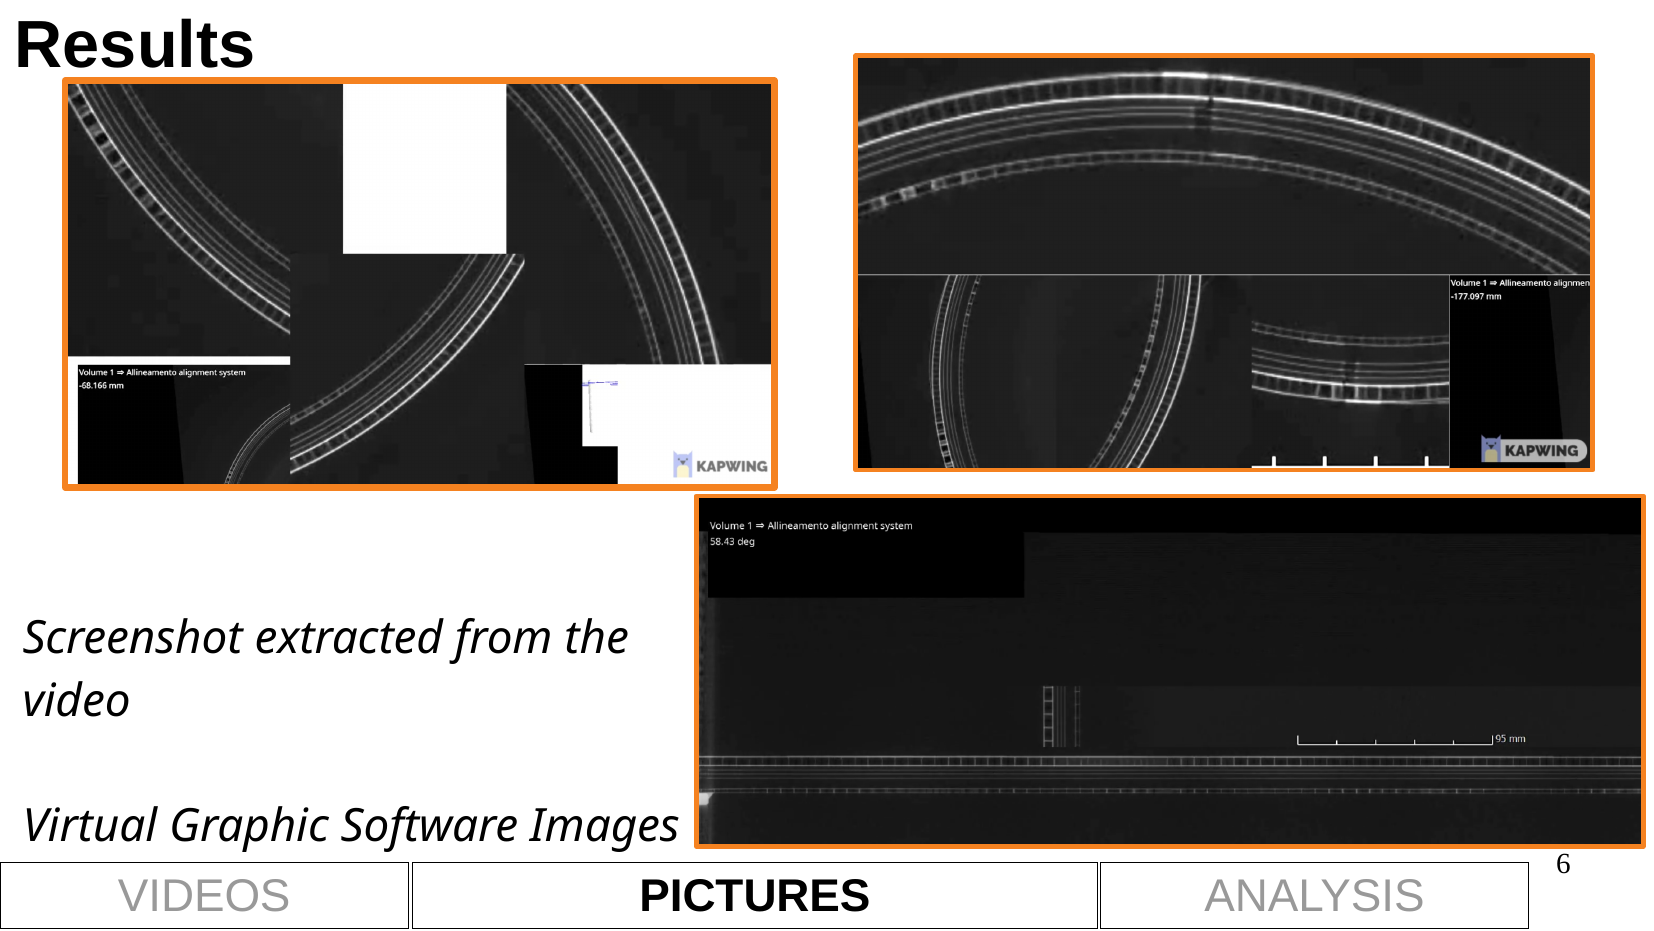

Results
Screenshot extracted from the video
Virtual Graphic Software Images
6
VIDEOS
PICTURES
ANALYSIS